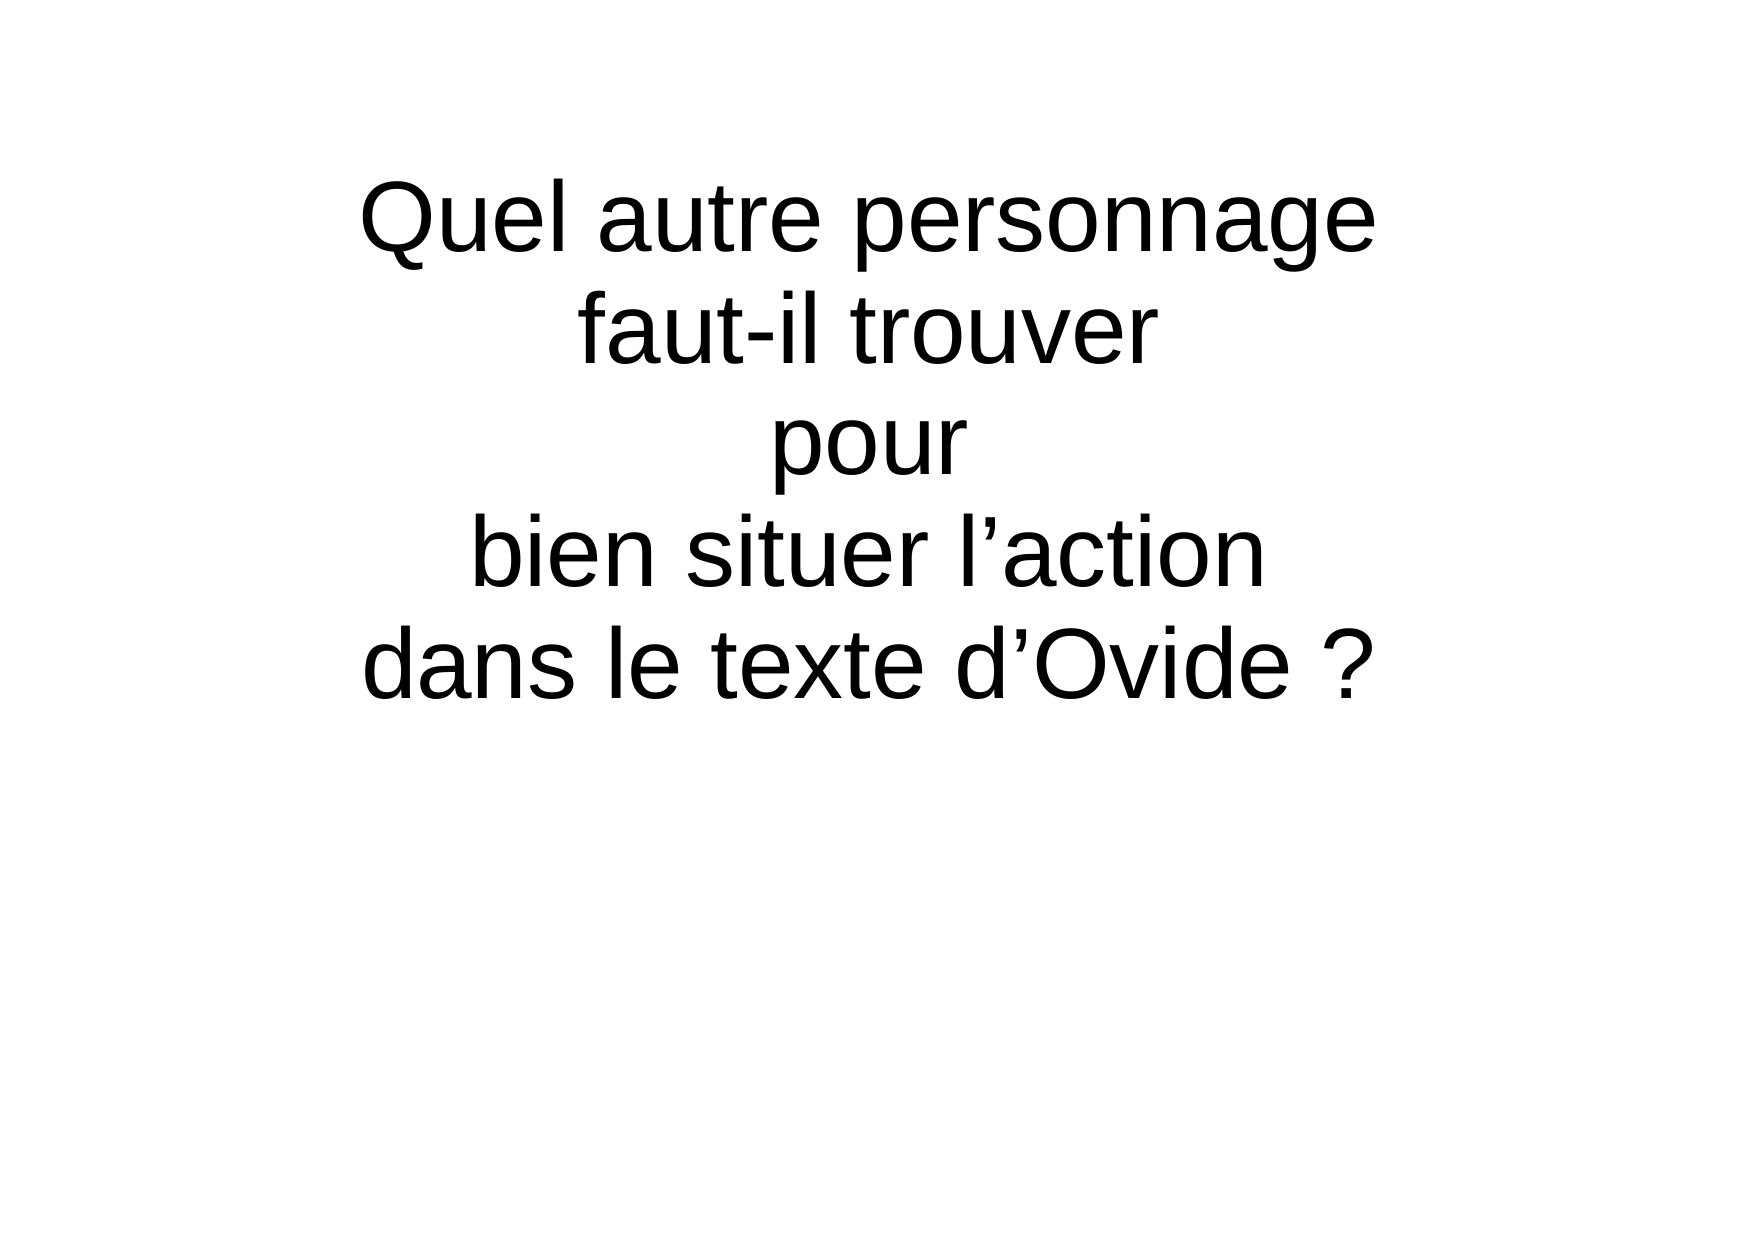

Quel autre personnage
faut-il trouver
pour
bien situer l’action
dans le texte d’Ovide ?